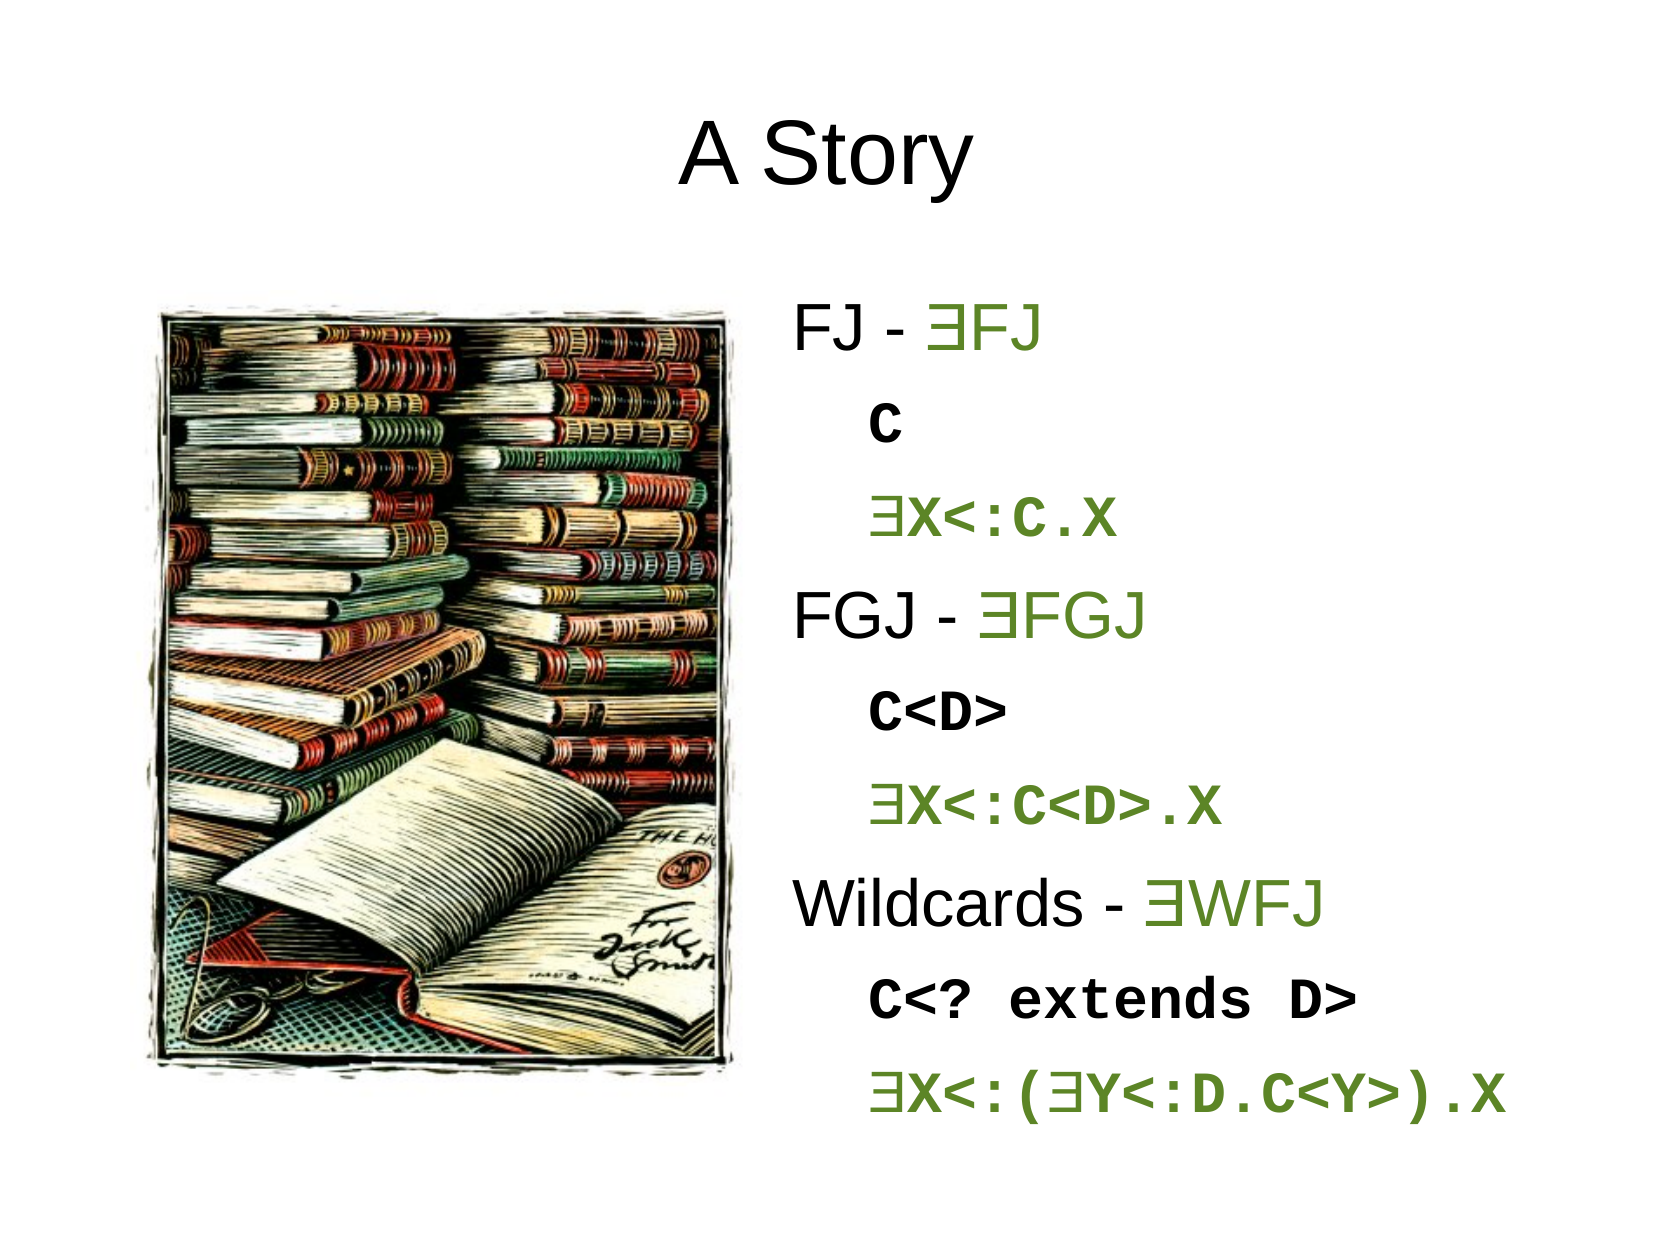

# A Story
FJ - ƎFJ
C
ƎX<:C.X
FGJ - ƎFGJ
C<D>
ƎX<:C<D>.X
Wildcards - ƎWFJ
C<? extends D>
ƎX<:(ƎY<:D.C<Y>).X